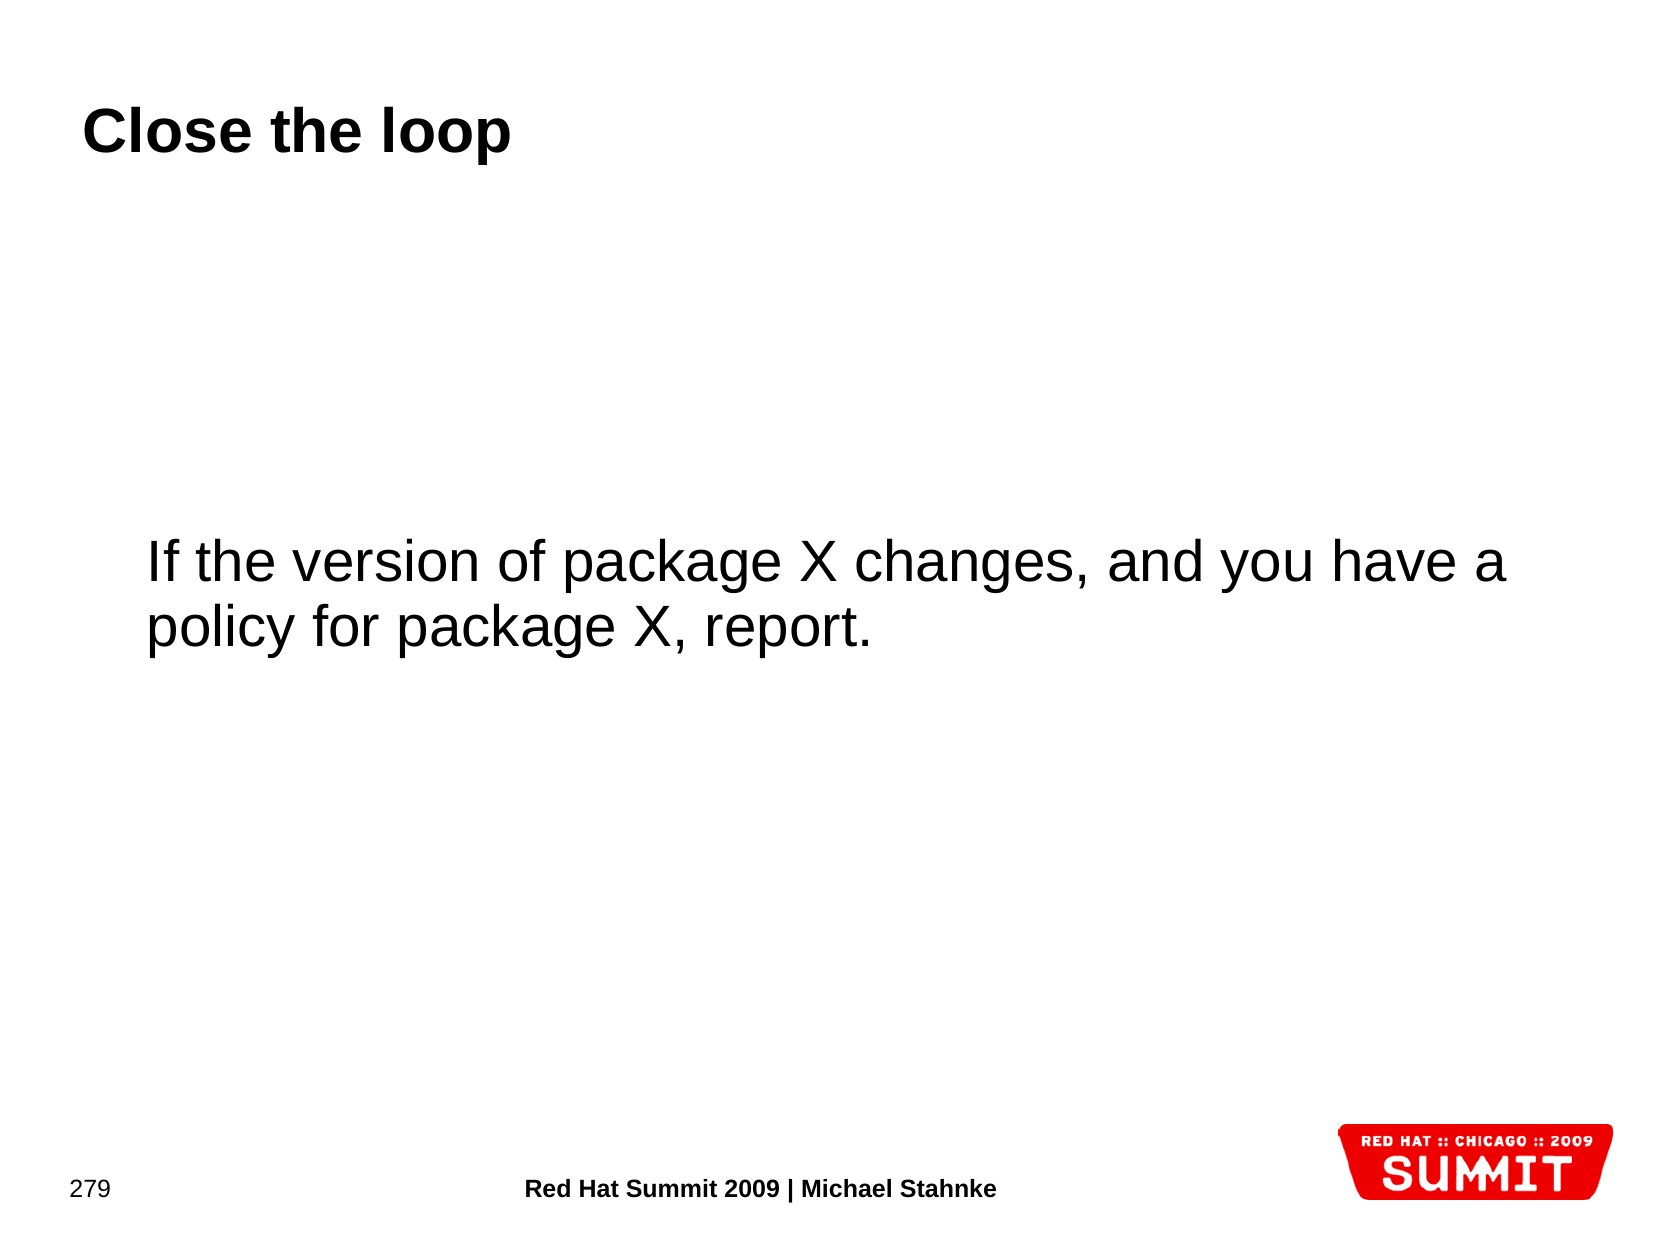

# Close the loop
If the version of package X changes, and you have a policy for package X, report.